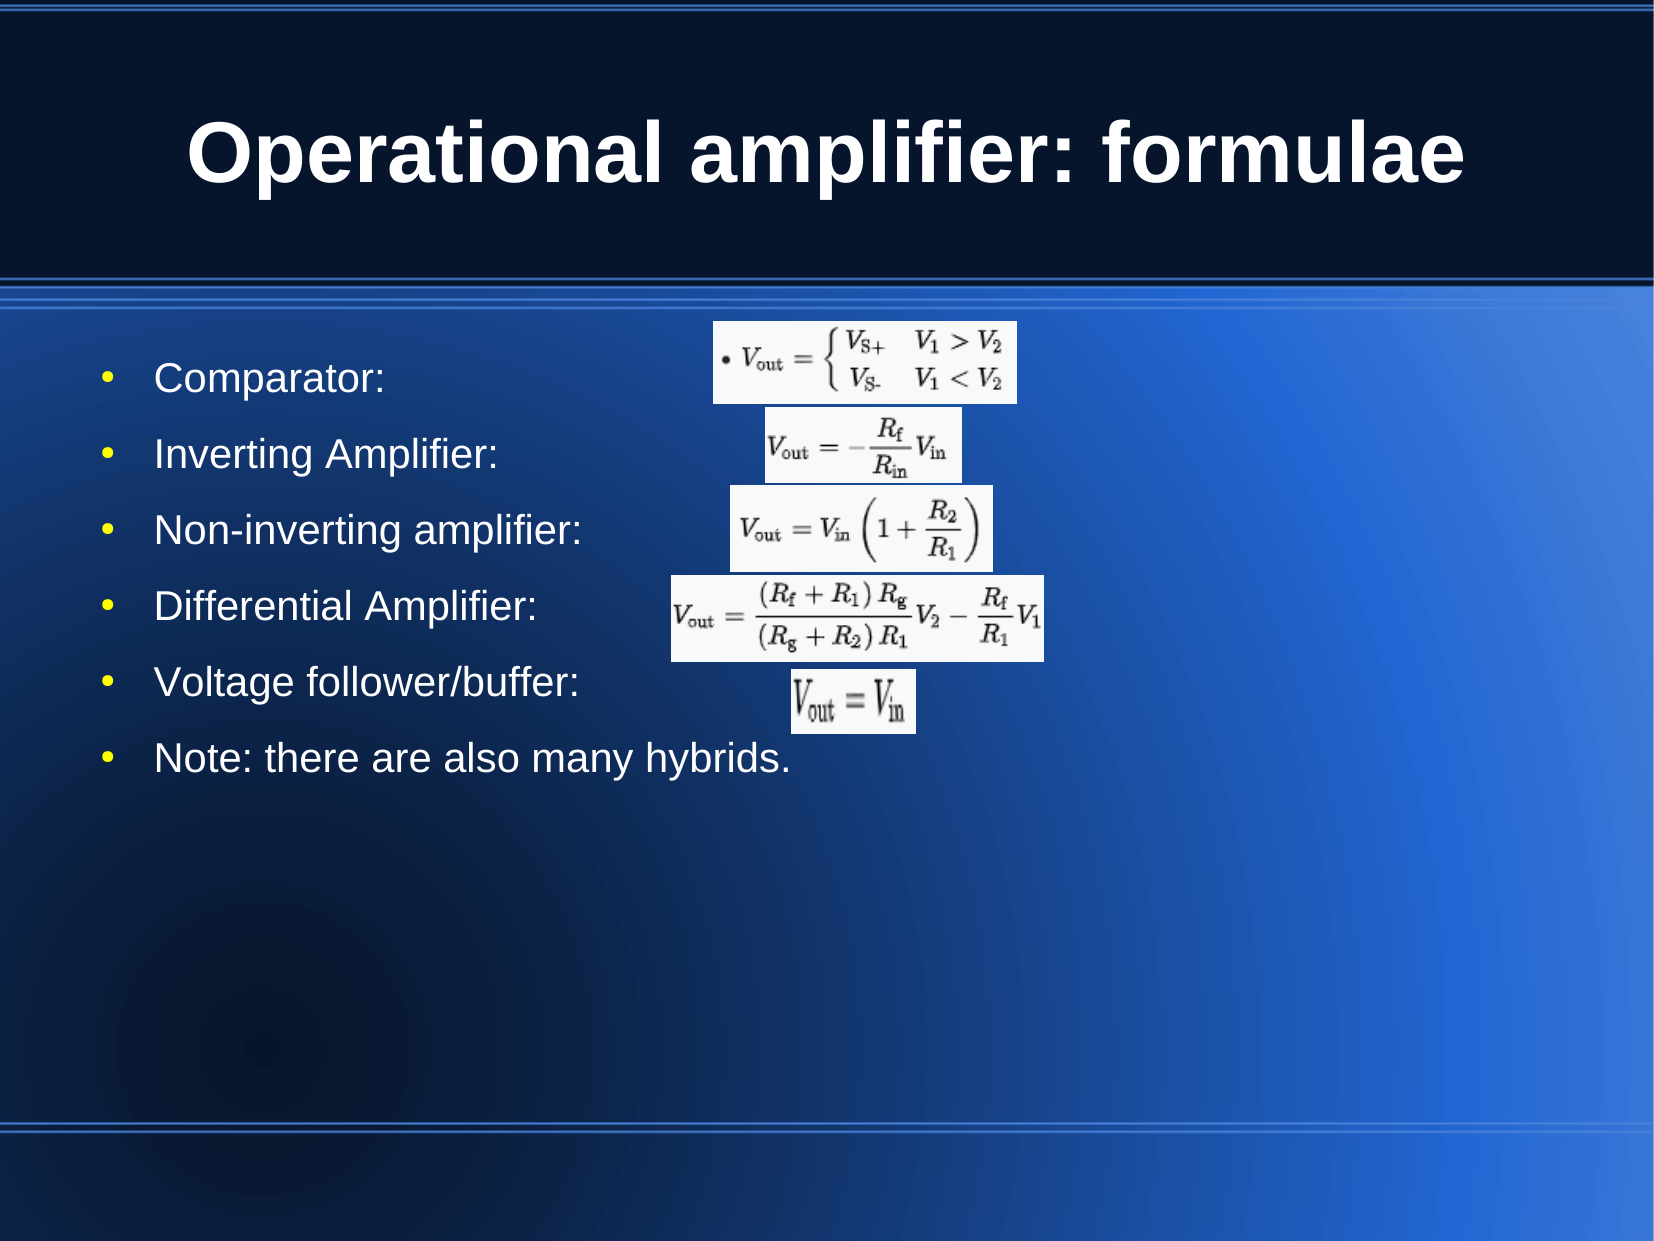

# Operational amplifier: formulae
Comparator:
Inverting Amplifier:
Non-inverting amplifier:
Differential Amplifier:
Voltage follower/buffer:
Note: there are also many hybrids.